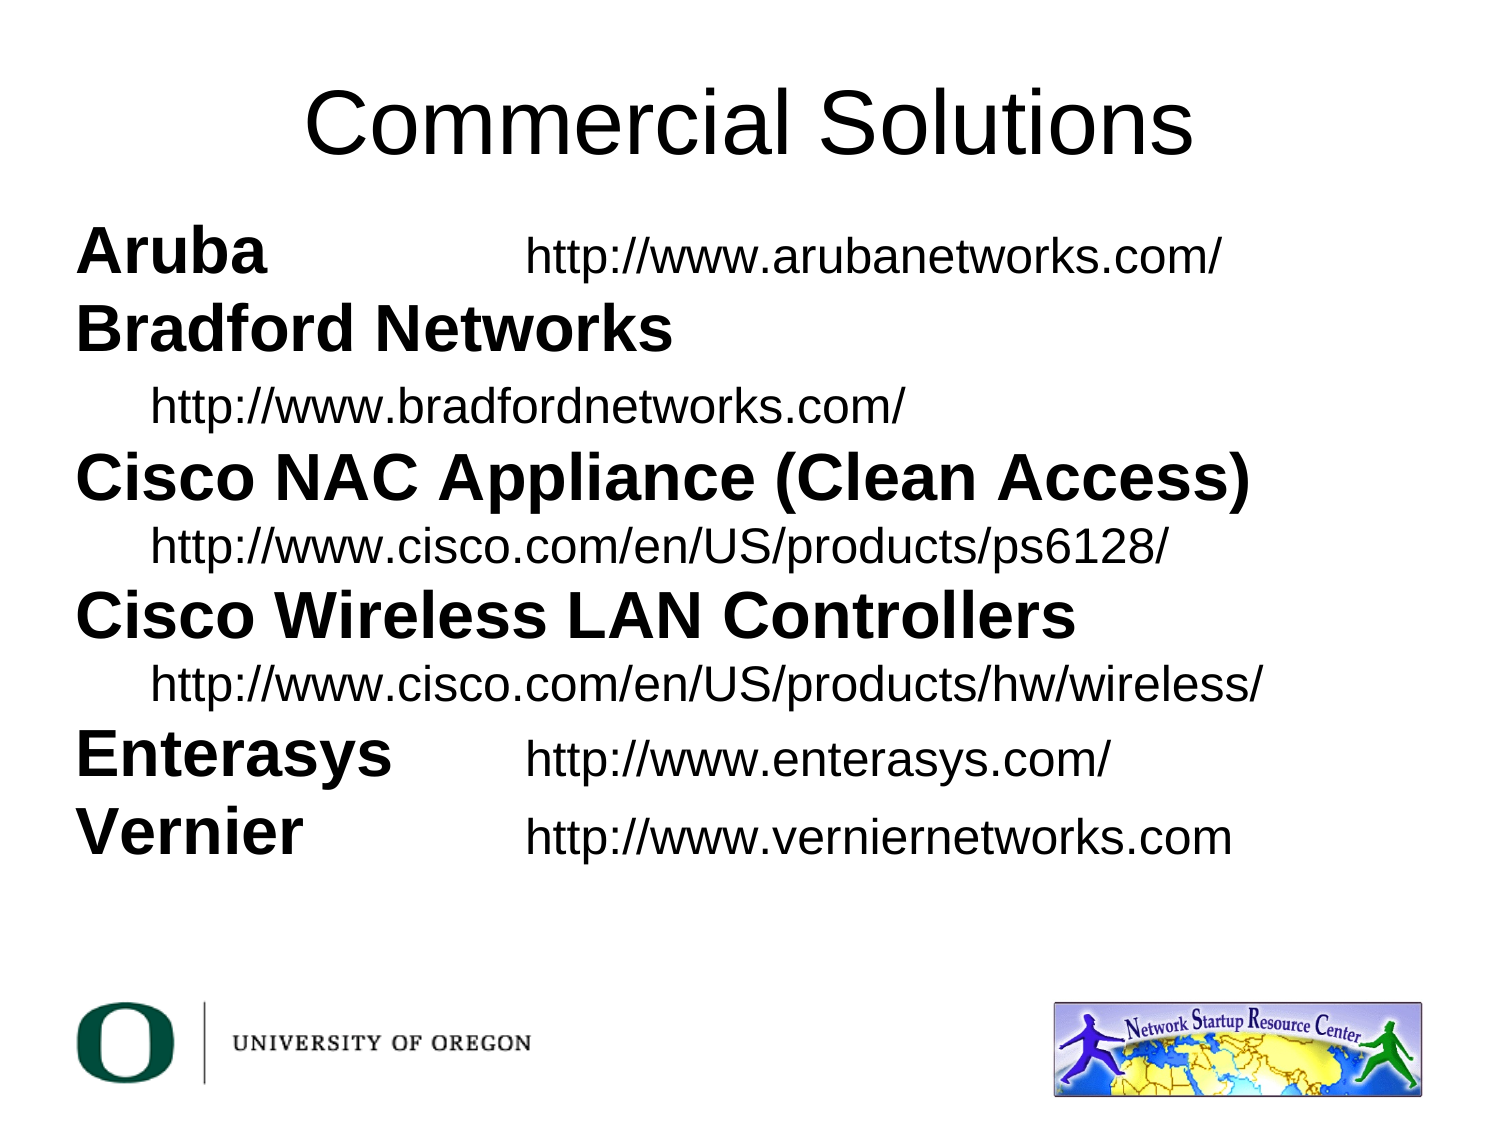

# Commercial Solutions
Aruba		http://www.arubanetworks.com/
Bradford Networks
http://www.bradfordnetworks.com/
Cisco NAC Appliance (Clean Access)
http://www.cisco.com/en/US/products/ps6128/
Cisco Wireless LAN Controllers
http://www.cisco.com/en/US/products/hw/wireless/
Enterasys	http://www.enterasys.com/
Vernier		http://www.verniernetworks.com